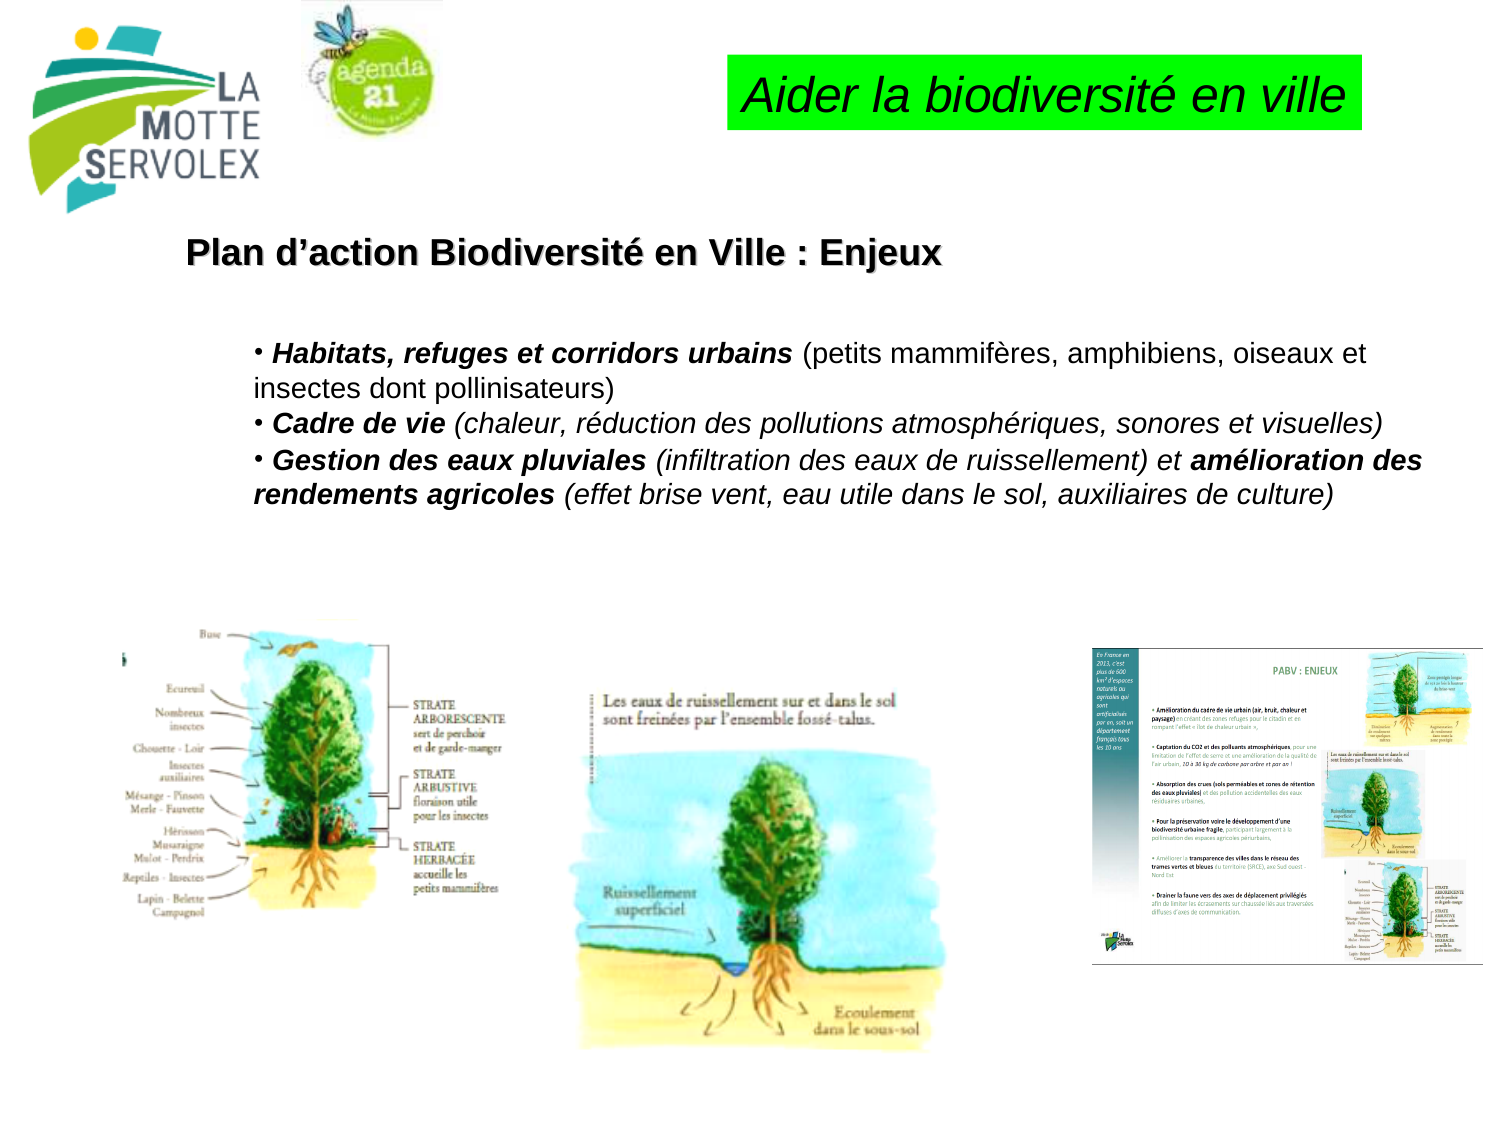

Aider la biodiversité en ville
Plan d’action Biodiversité en Ville : Enjeux
 Habitats, refuges et corridors urbains (petits mammifères, amphibiens, oiseaux et insectes dont pollinisateurs)
 Cadre de vie (chaleur, réduction des pollutions atmosphériques, sonores et visuelles)
 Gestion des eaux pluviales (infiltration des eaux de ruissellement) et amélioration des rendements agricoles (effet brise vent, eau utile dans le sol, auxiliaires de culture)